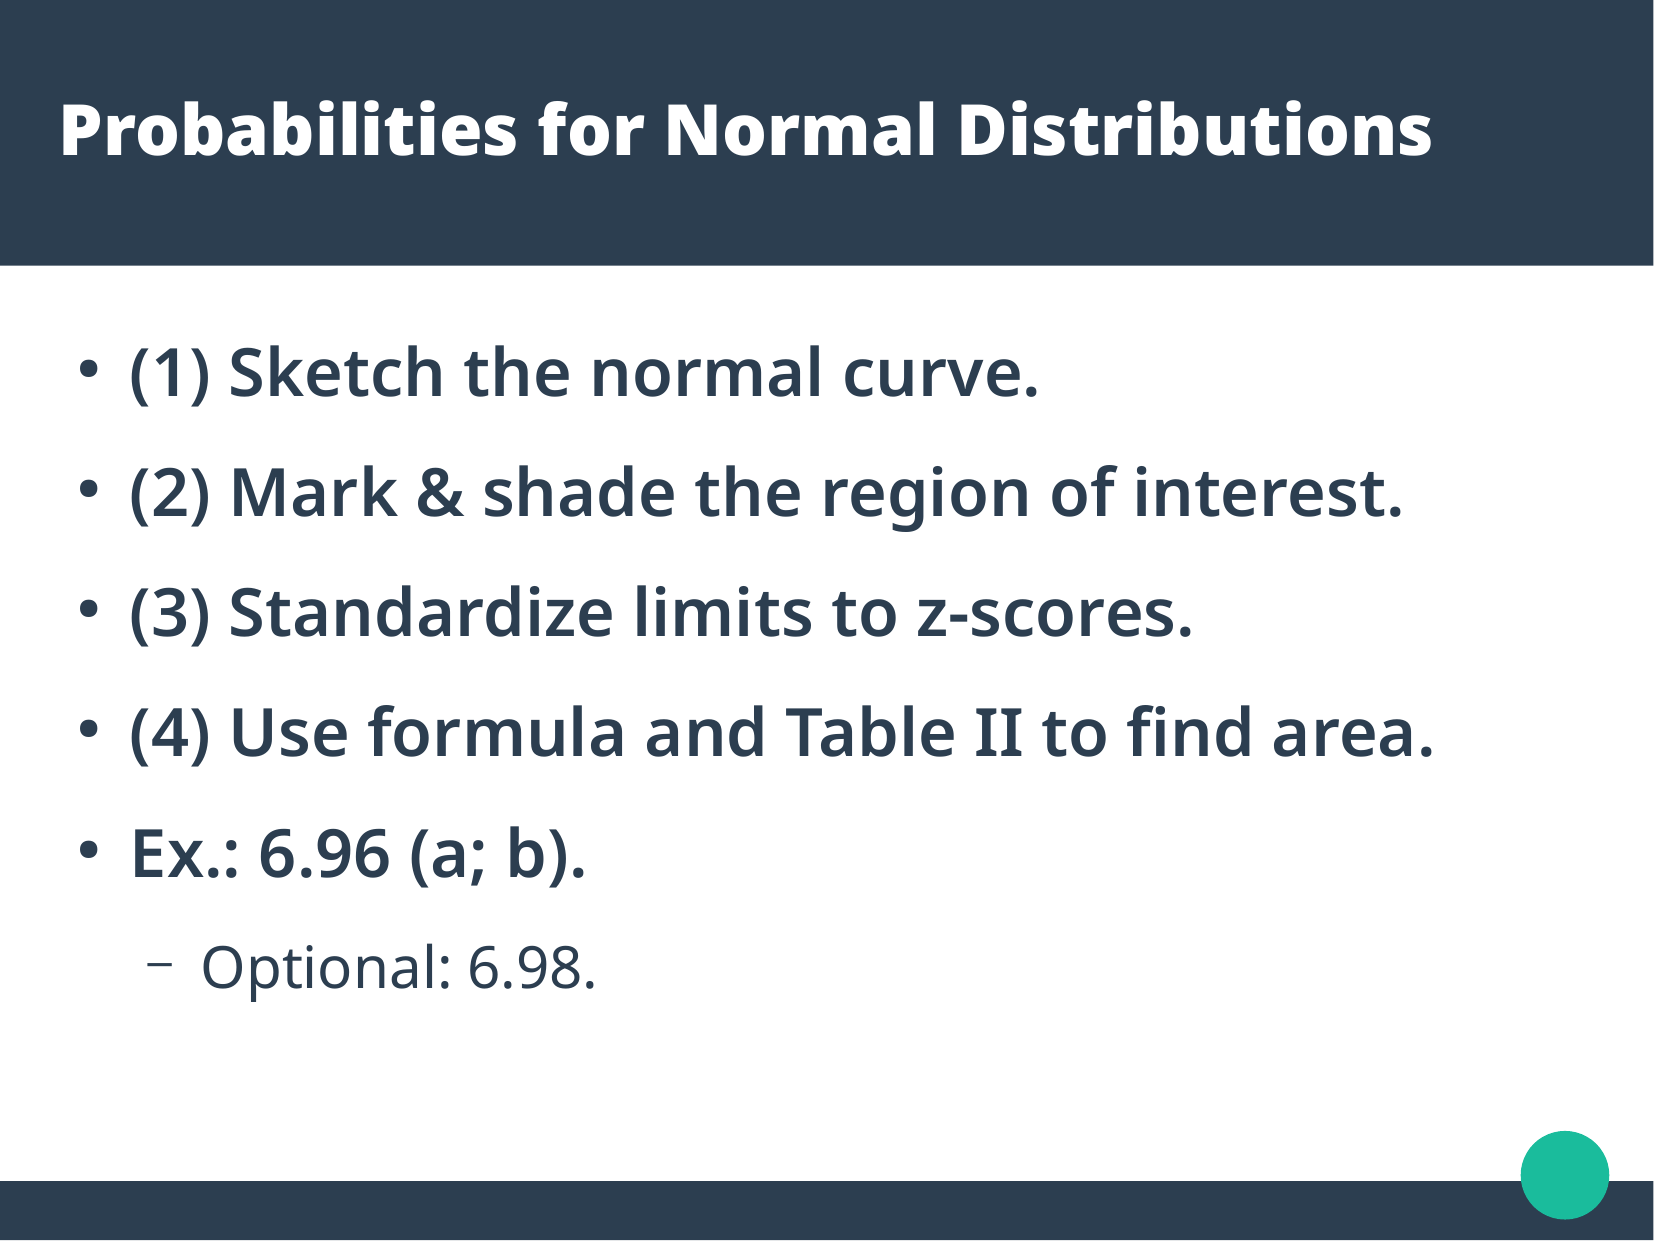

# Probabilities for Normal Distributions
(1) Sketch the normal curve.
(2) Mark & shade the region of interest.
(3) Standardize limits to z-scores.
(4) Use formula and Table II to find area.
Ex.: 6.96 (a; b).
Optional: 6.98.